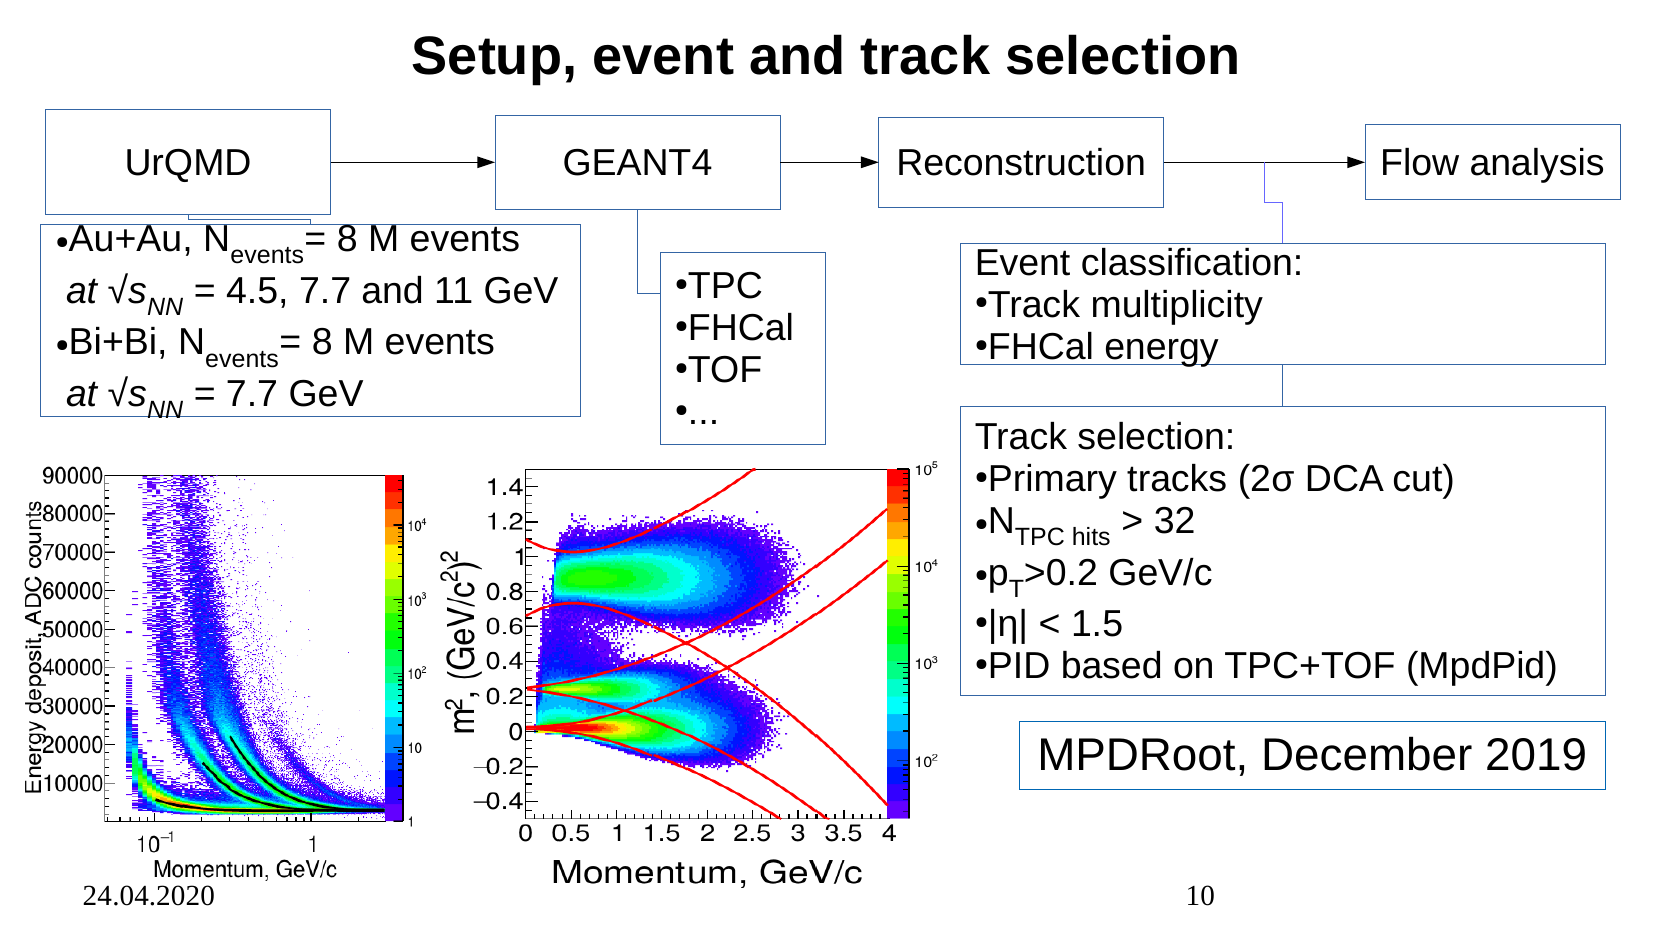

# Setup, event and track selection
UrQMD
GEANT4
Reconstruction
Flow analysis
Au+Au, Nevents= 8 M events
 at √sNN = 4.5, 7.7 and 11 GeV
Bi+Bi, Nevents= 8 M events
 at √sNN = 7.7 GeV
Event classification:
Track multiplicity
FHCal energy
TPC
FHCal
TOF
...
Track selection:
Primary tracks (2σ DCA cut)
NTPC hits > 32
pT>0.2 GeV/c
|η| < 1.5
PID based on TPC+TOF (MpdPid)
MPDRoot, December 2019
24.04.2020